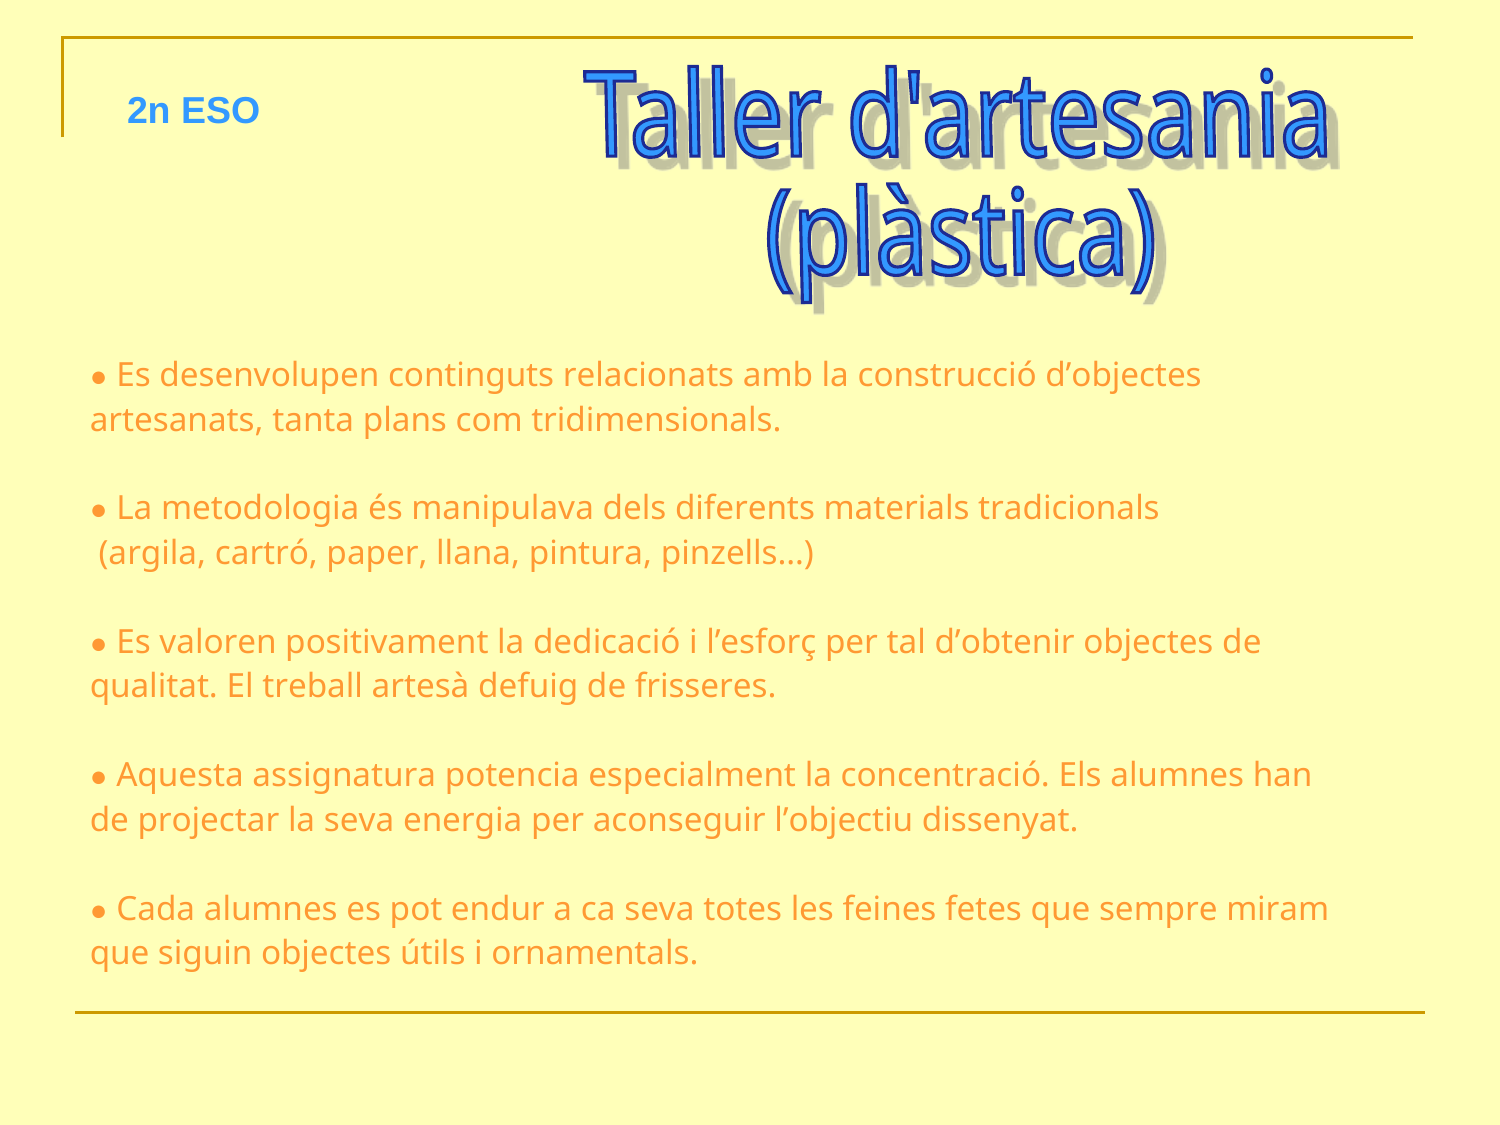

Taller d'artesania
(plàstica)
2n ESO
# ● Es desenvolupen continguts relacionats amb la construcció d’objectes
artesanats, tanta plans com tridimensionals.
● La metodologia és manipulava dels diferents materials tradicionals
 (argila, cartró, paper, llana, pintura, pinzells…)
● Es valoren positivament la dedicació i l’esforç per tal d’obtenir objectes de
qualitat. El treball artesà defuig de frisseres.
● Aquesta assignatura potencia especialment la concentració. Els alumnes han
de projectar la seva energia per aconseguir l’objectiu dissenyat.
● Cada alumnes es pot endur a ca seva totes les feines fetes que sempre miram
que siguin objectes útils i ornamentals.